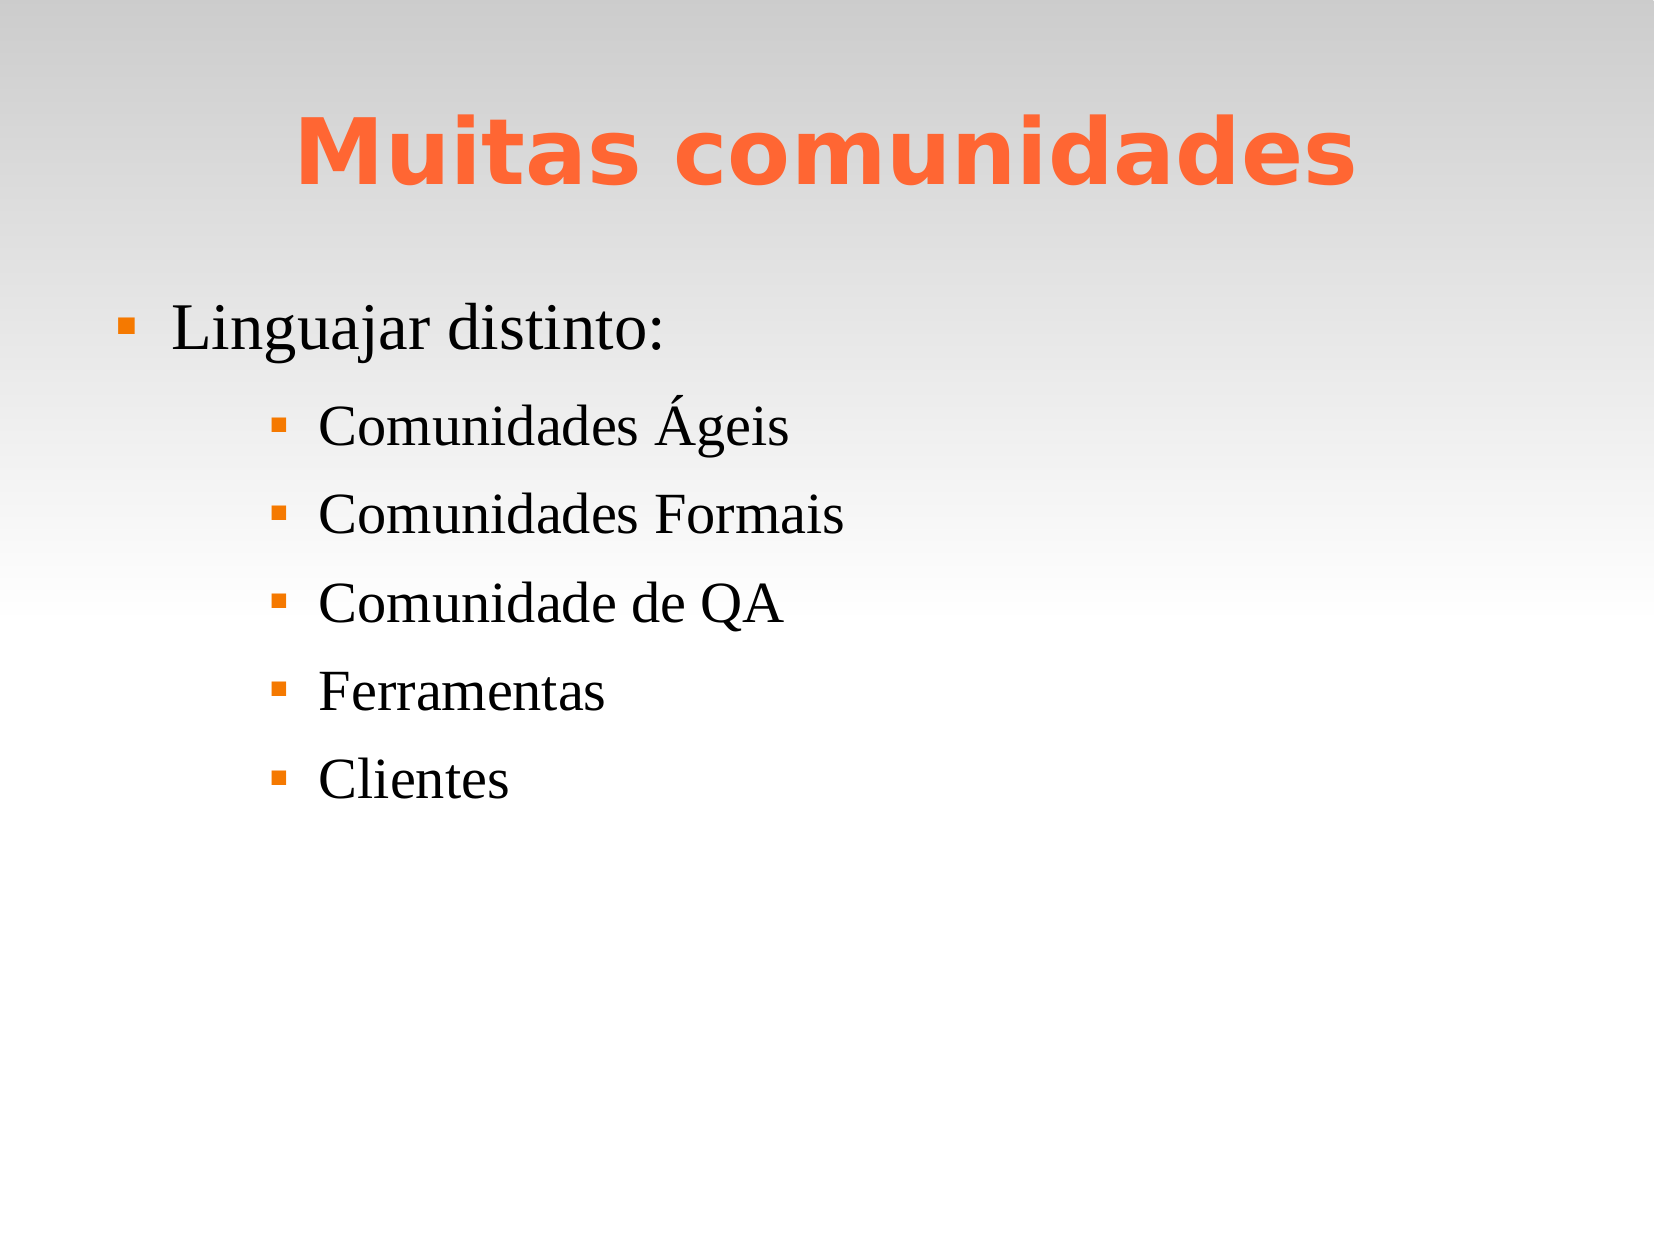

# Muitas comunidades
Linguajar distinto:
Comunidades Ágeis
Comunidades Formais
Comunidade de QA
Ferramentas
Clientes